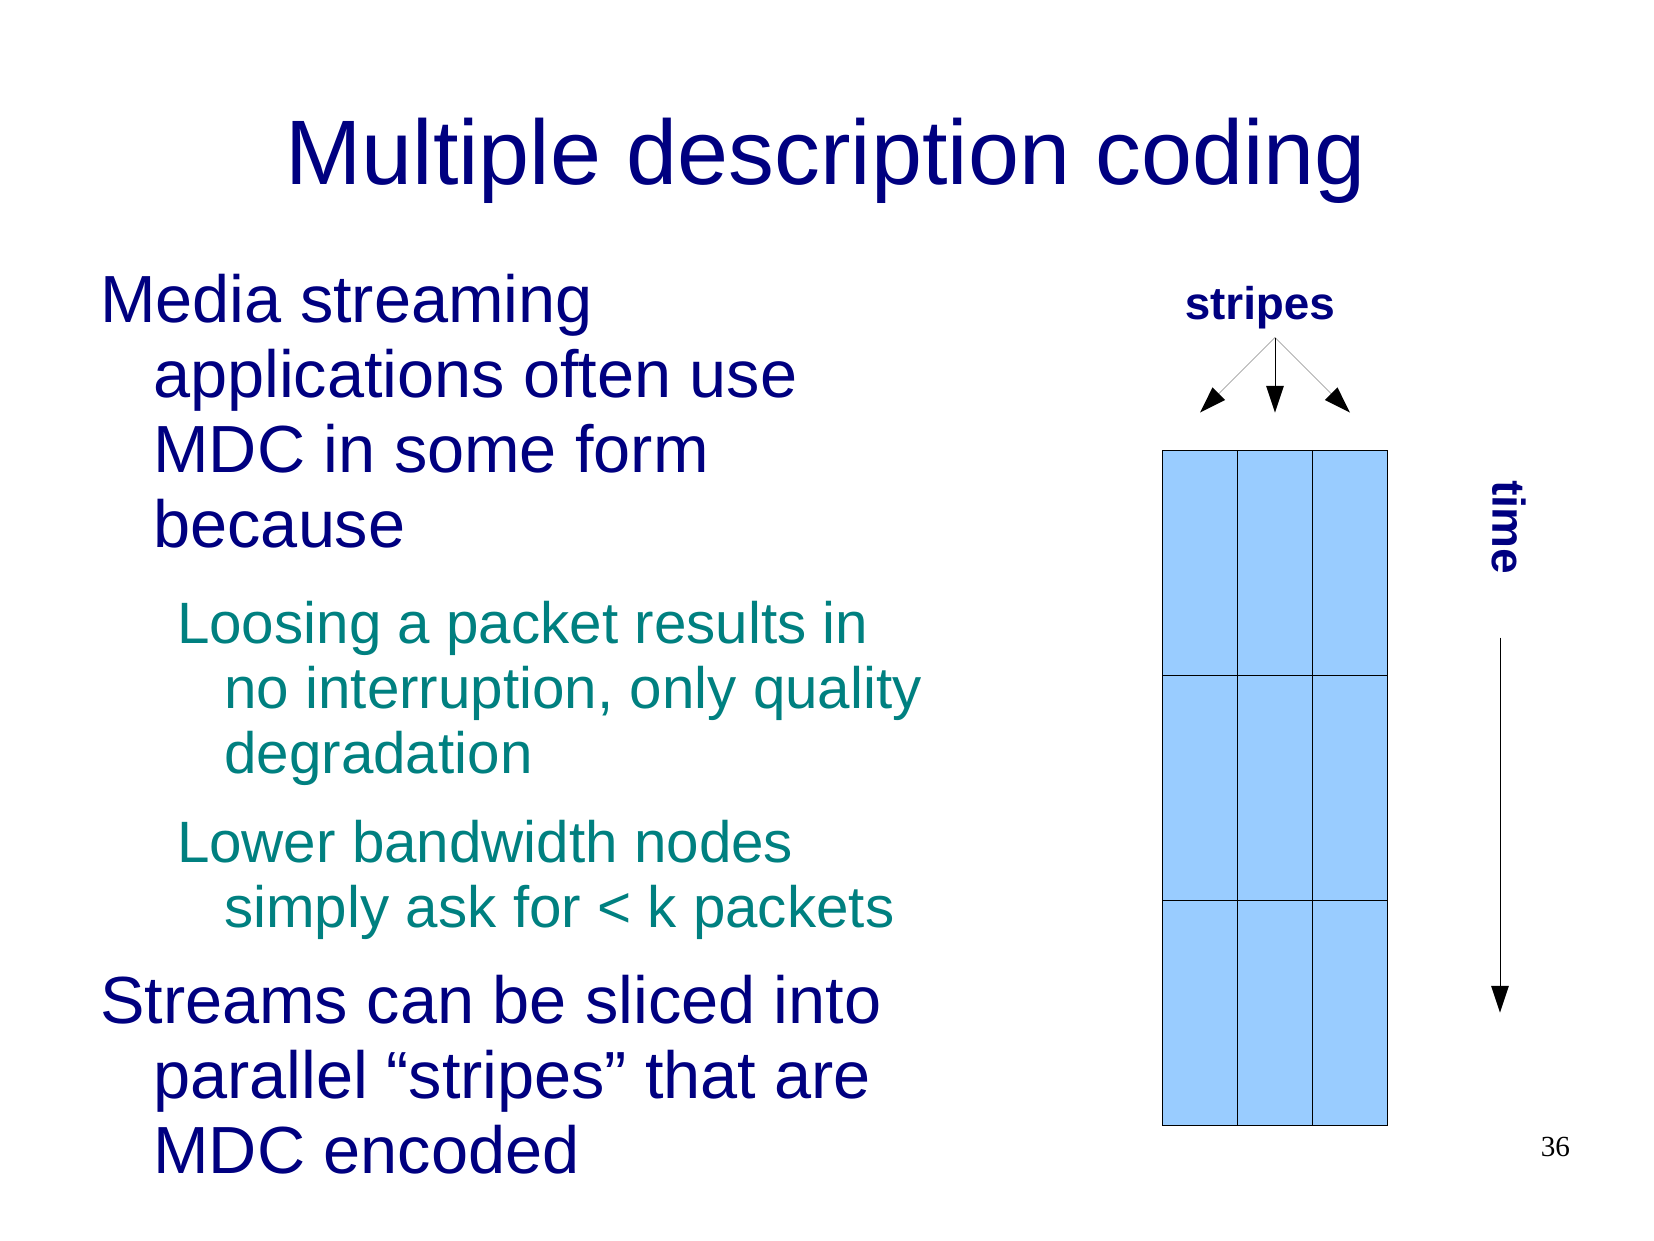

# Multiple description coding
Media streaming applications often use MDC in some form because
Loosing a packet results in no interruption, only quality degradation
Lower bandwidth nodes simply ask for < k packets
Streams can be sliced into parallel “stripes” that are MDC encoded
stripes
time
36